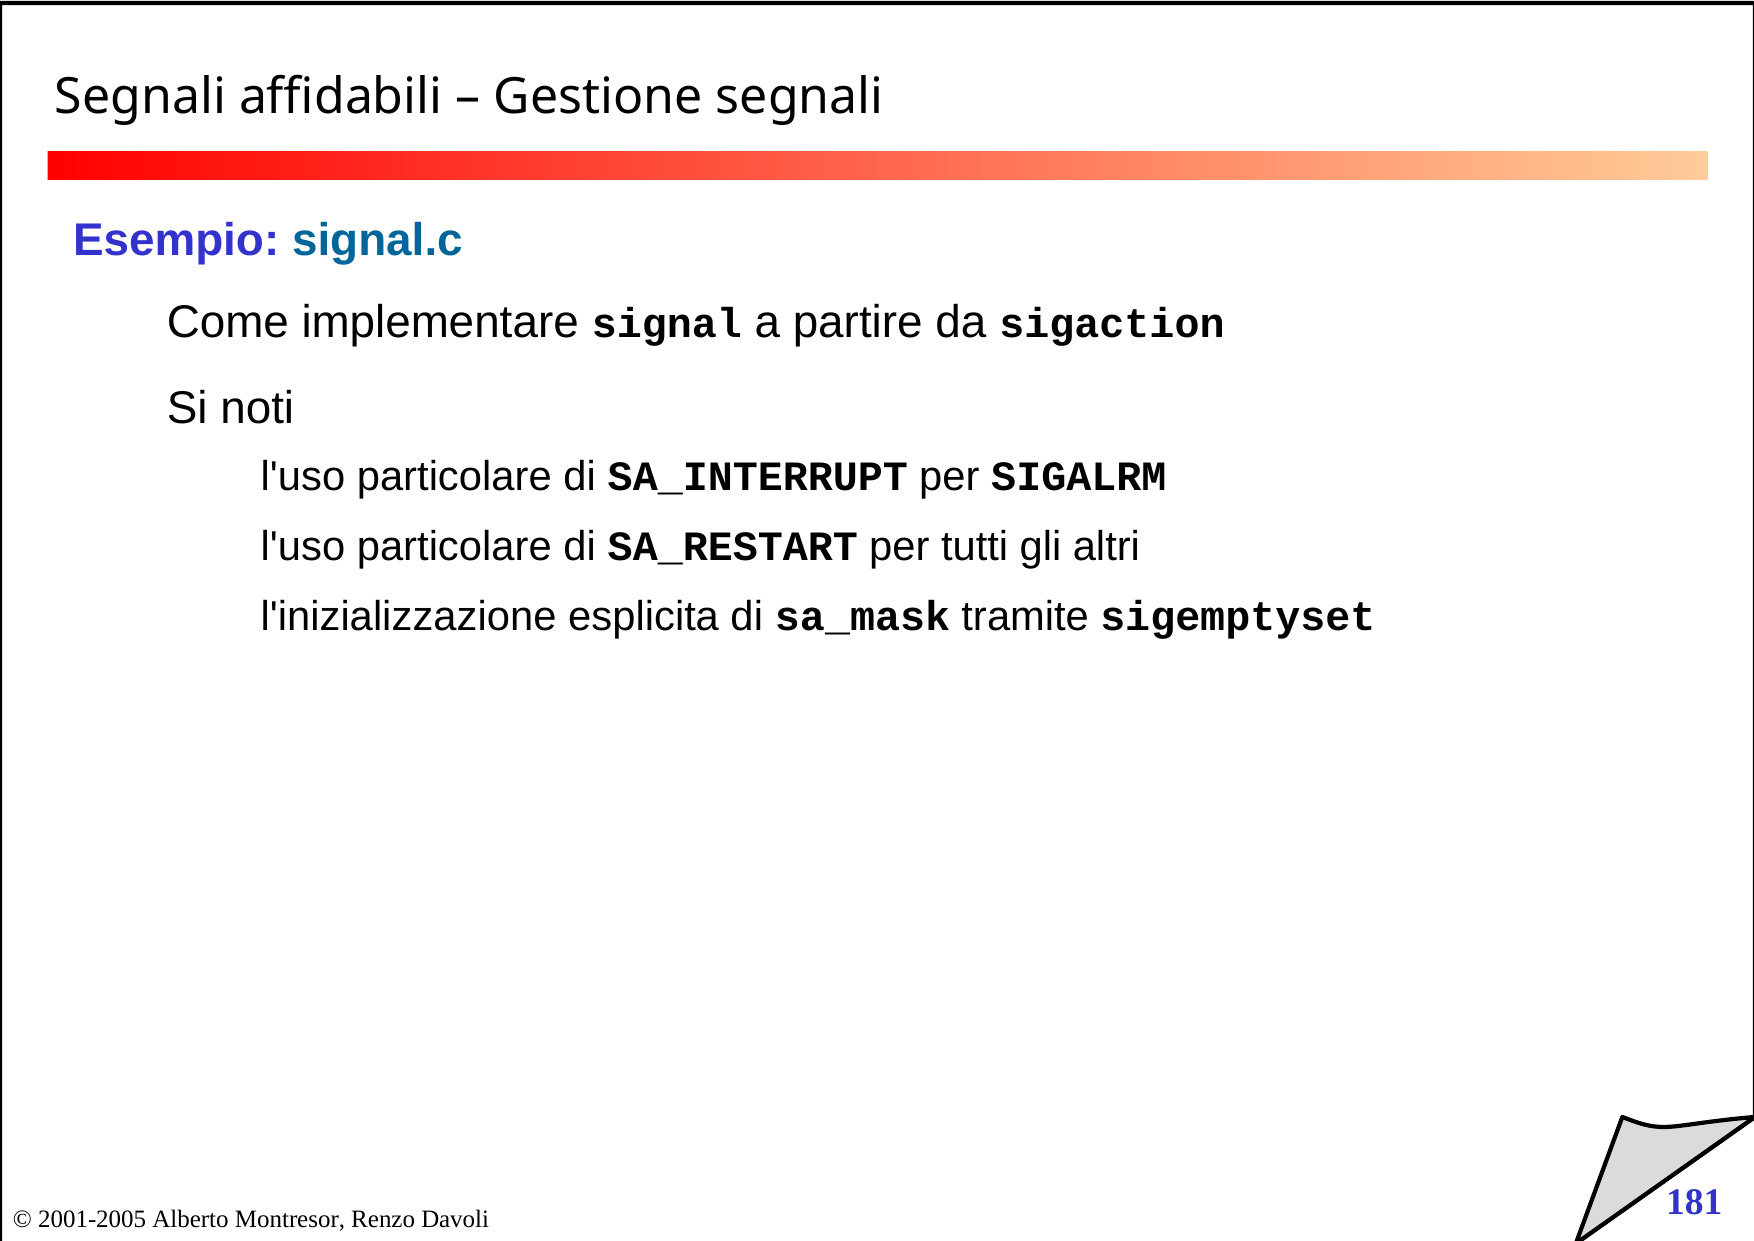

# Segnali affidabili – Gestione segnali
Esempio: signal.c
Come implementare signal a partire da sigaction
Si noti
l'uso particolare di SA_INTERRUPT per SIGALRM
l'uso particolare di SA_RESTART per tutti gli altri
l'inizializzazione esplicita di sa_mask tramite sigemptyset